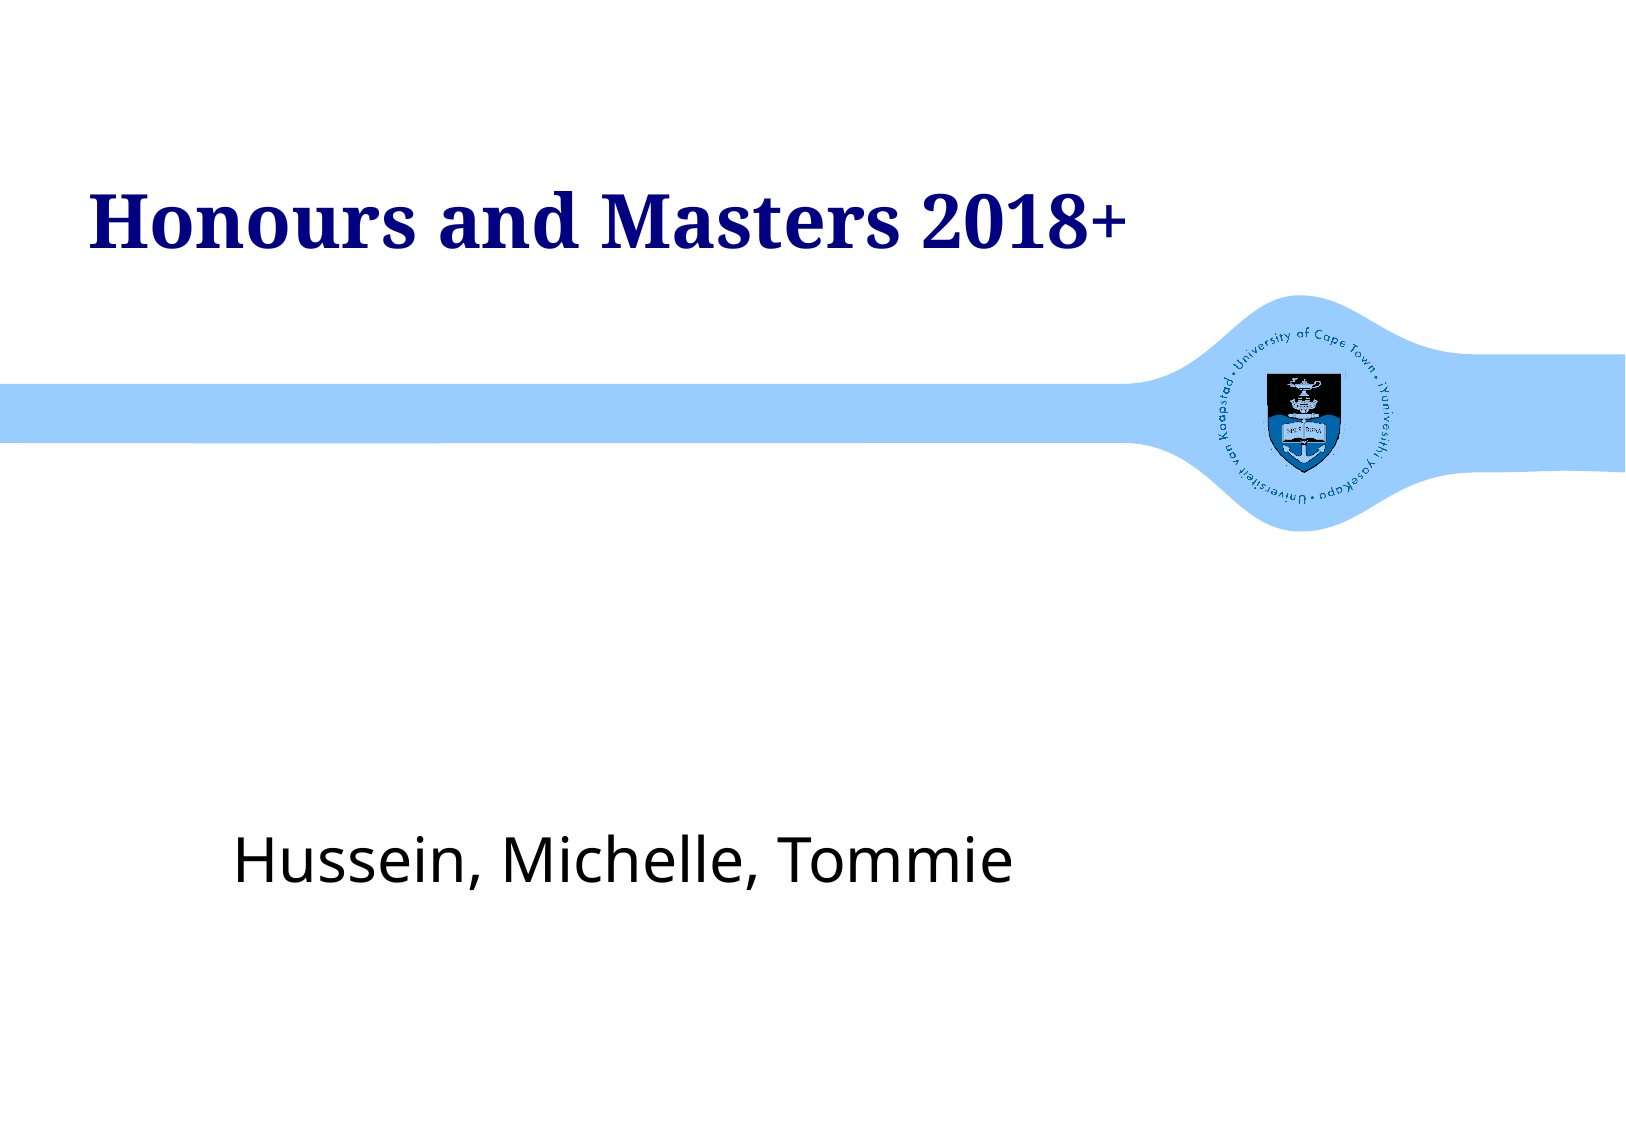

# Honours and Masters 2018+
Hussein, Michelle, Tommie